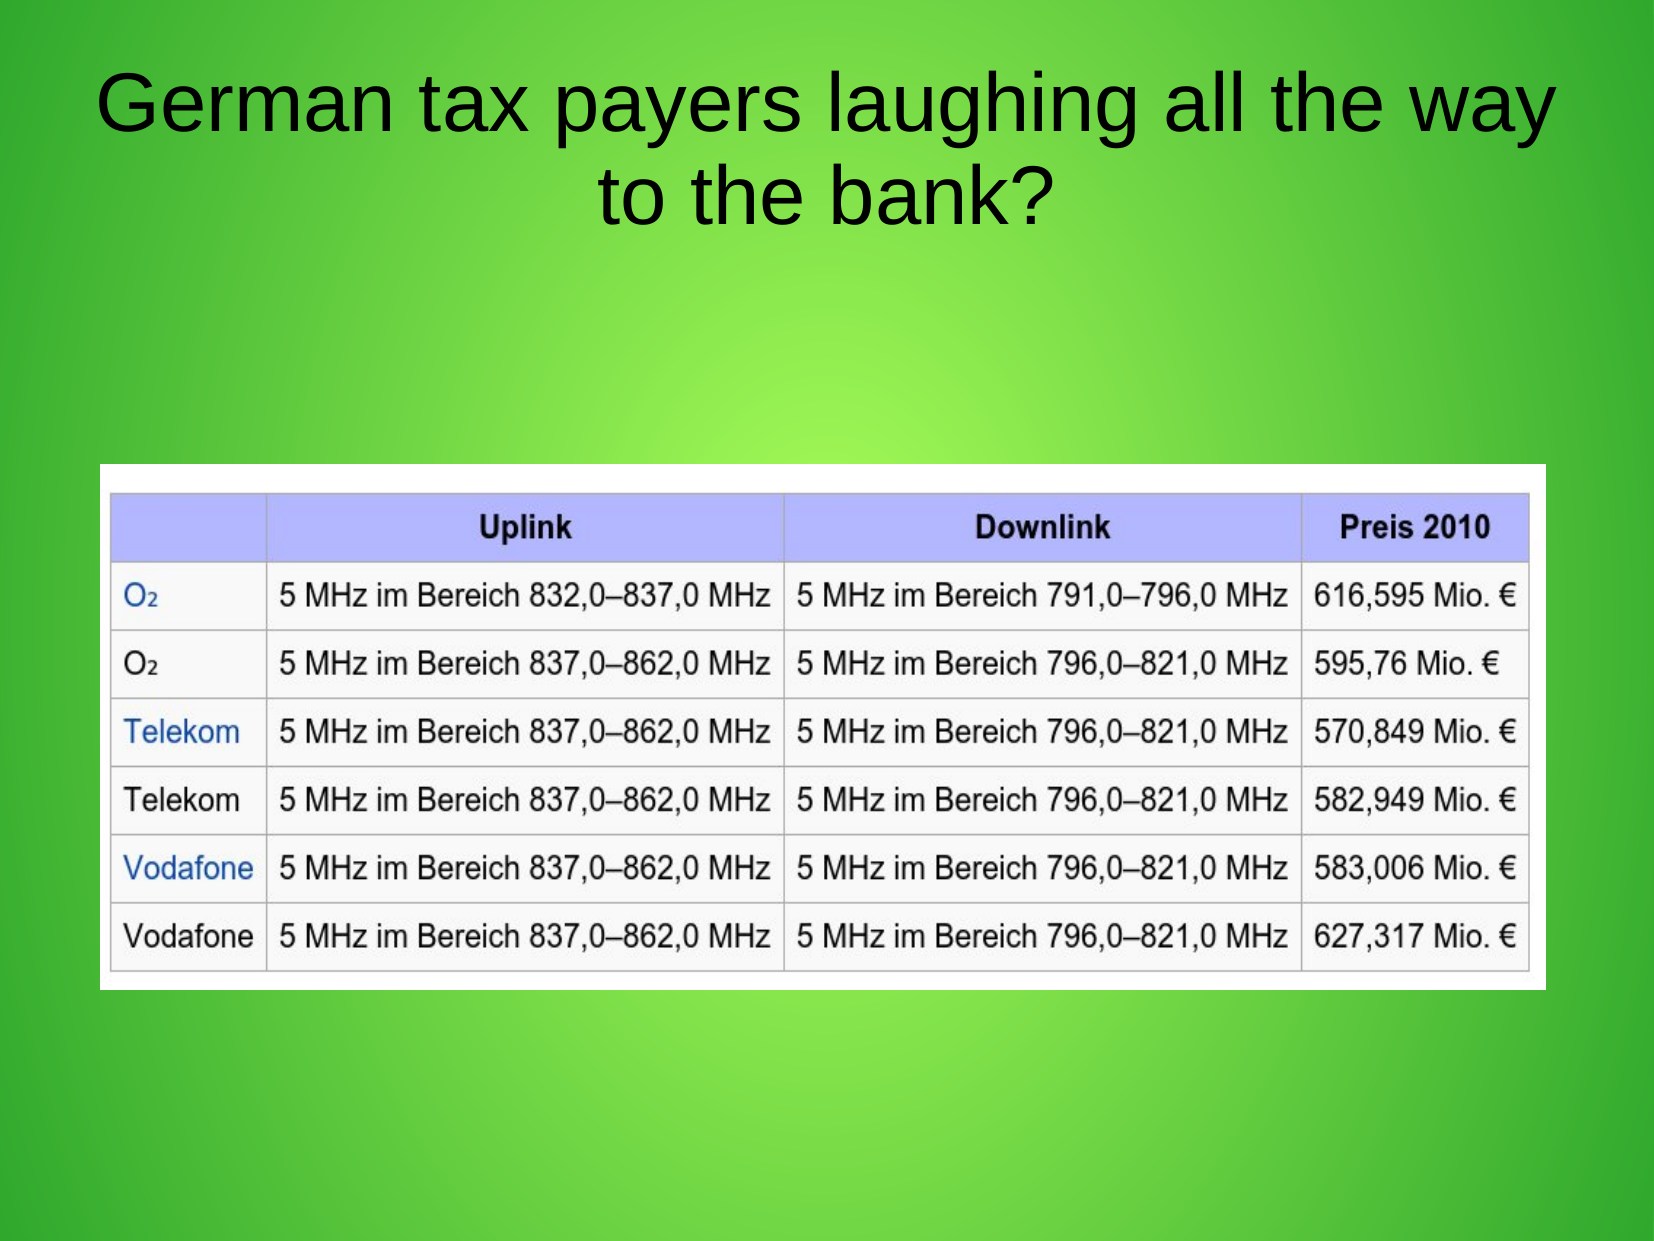

# German tax payers laughing all the way to the bank?